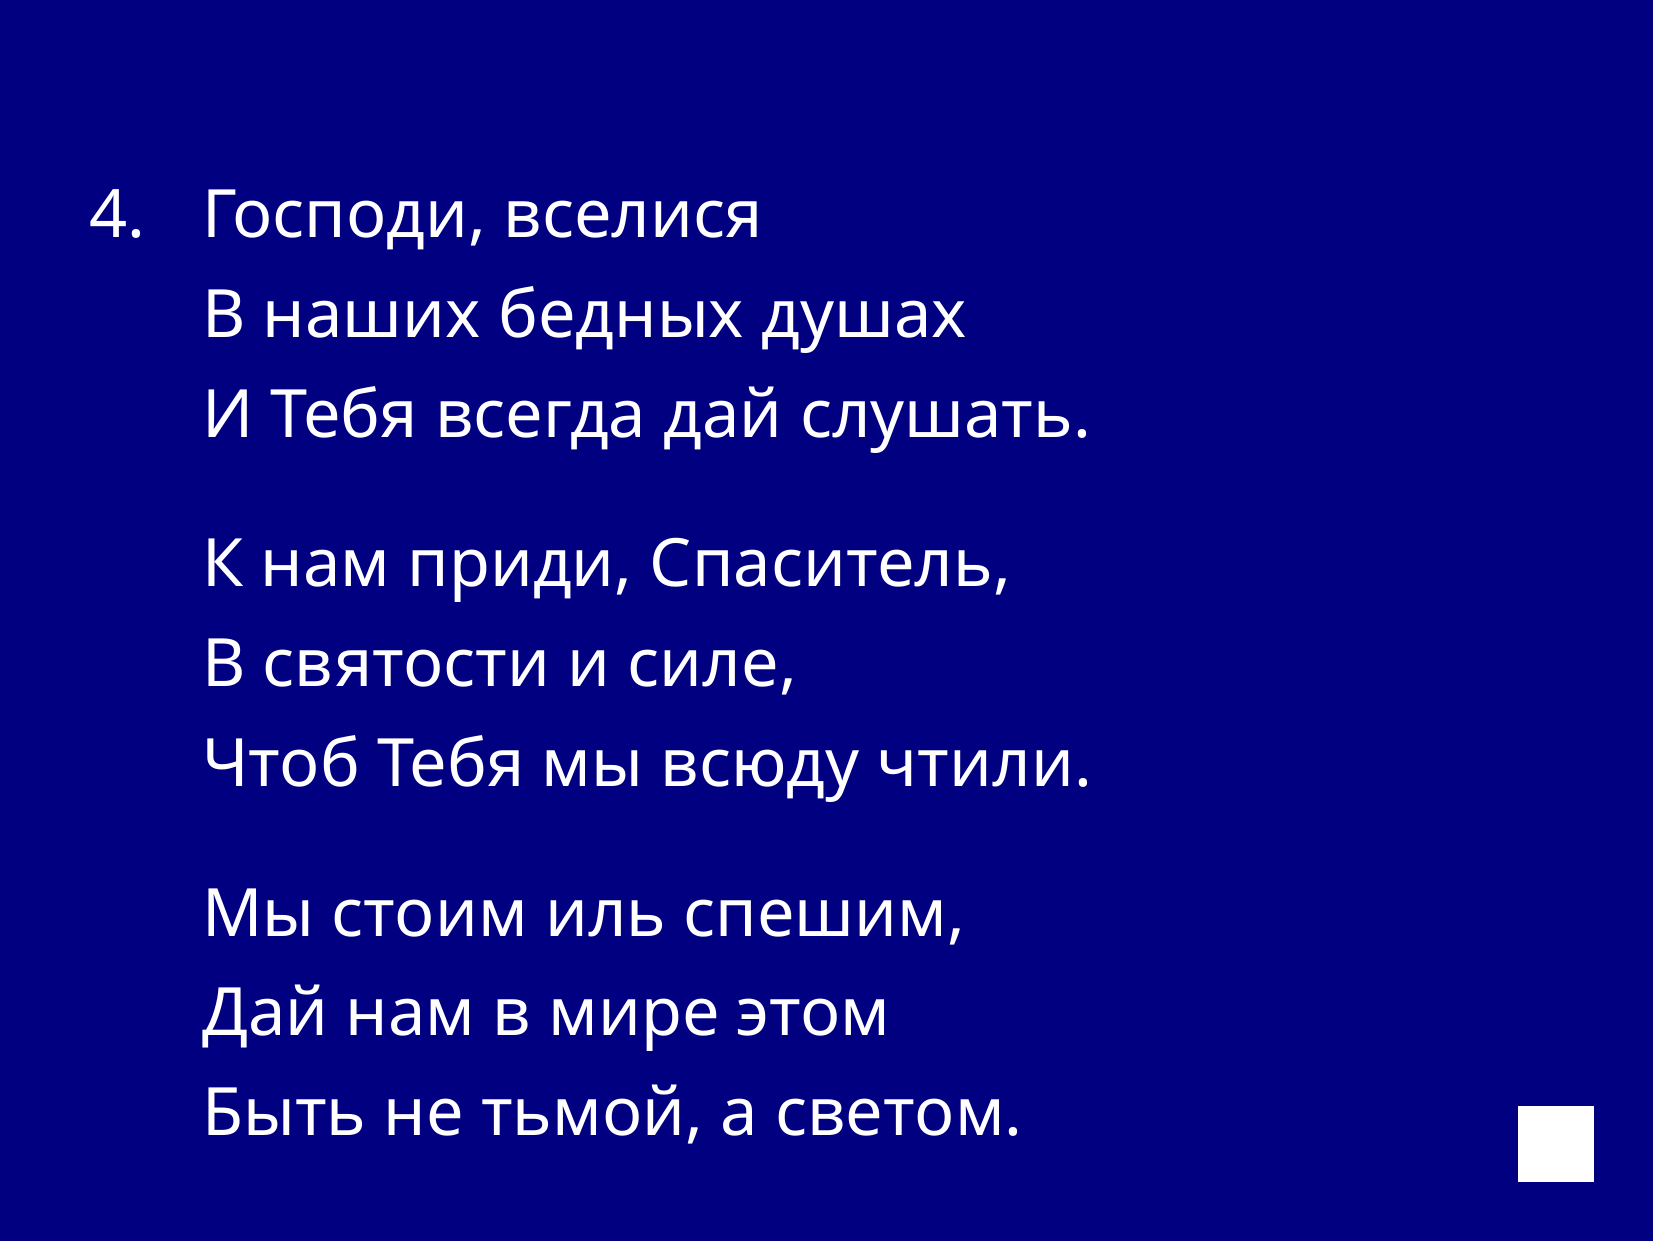

4.	Господи, вселися
	В наших бедных душах
	И Тебя всегда дай слушать.
	К нам приди, Спаситель,
	В святости и силе,
	Чтоб Тебя мы всюду чтили.
	Мы стоим иль спешим,
	Дай нам в мире этом
	Быть не тьмой, а светом.